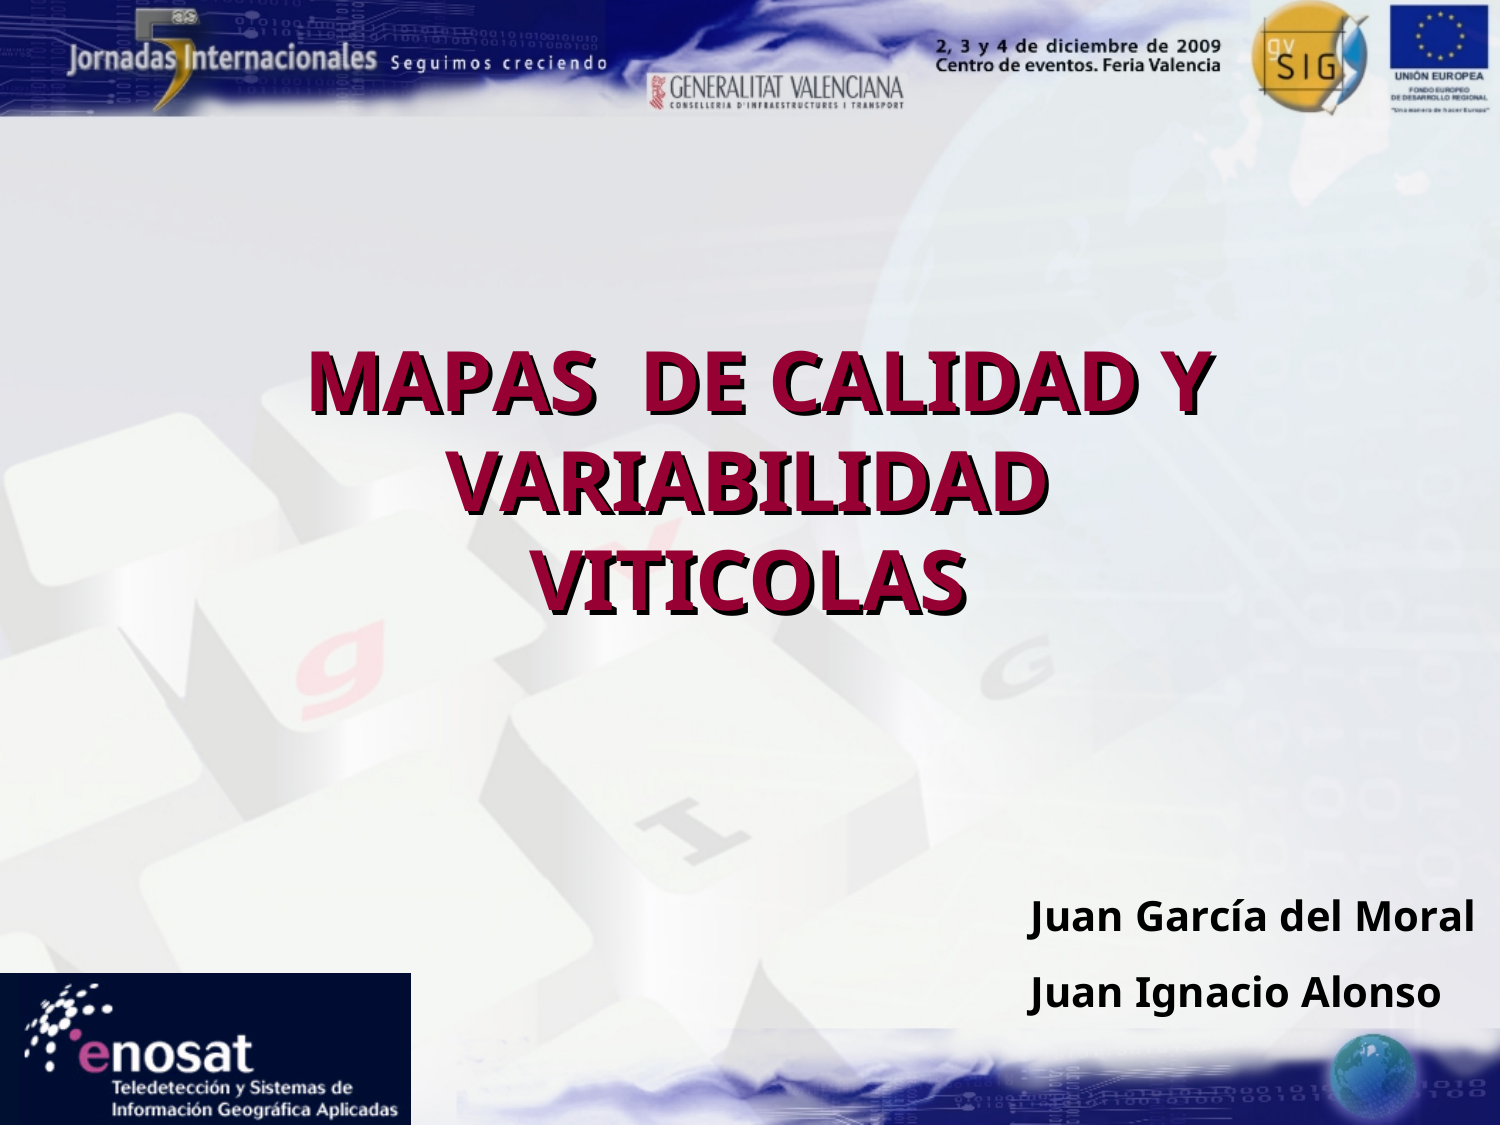

# MAPAS DE CALIDAD Y VARIABILIDAD VITICOLAS
Juan García del Moral
Juan Ignacio Alonso